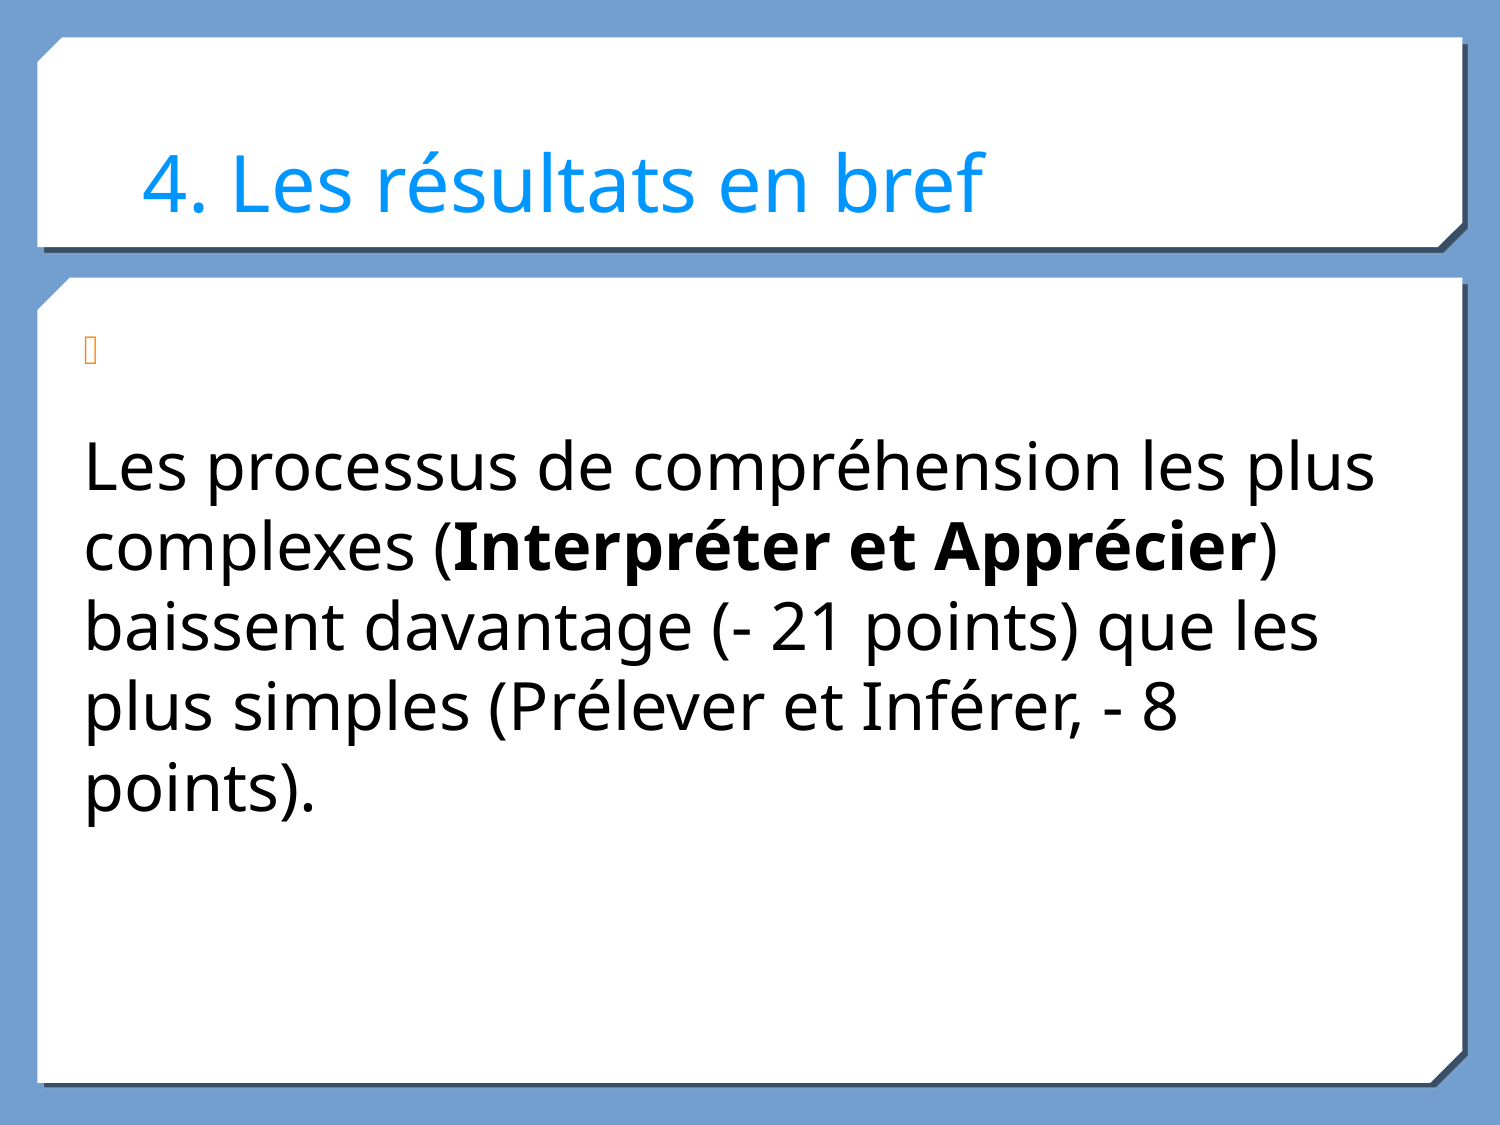

# 4. Les résultats en bref
Les processus de compréhension les plus complexes (Interpréter et Apprécier) baissent davantage (- 21 points) que les plus simples (Prélever et Inférer, - 8 points).